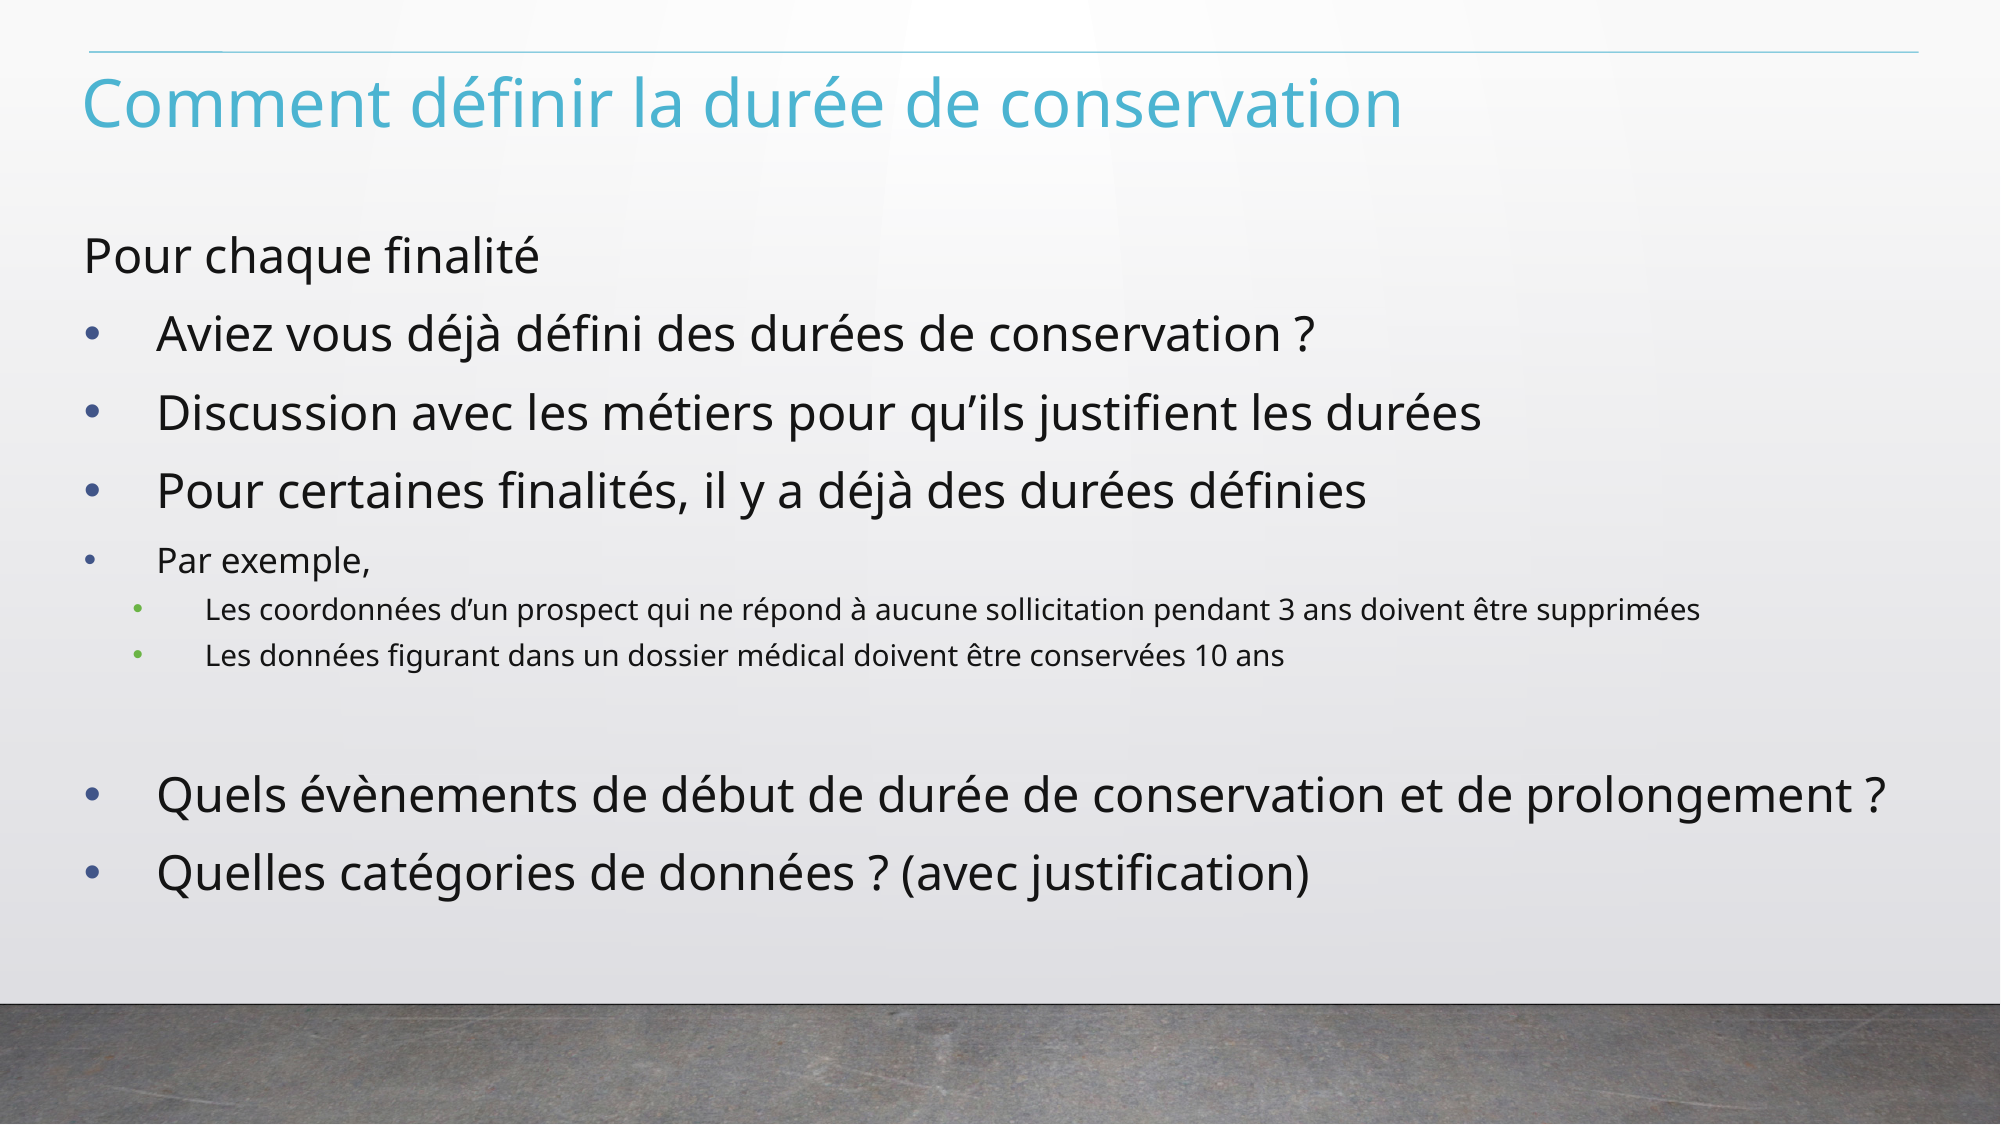

# Comment définir la durée de conservation
Pour chaque finalité
Aviez vous déjà défini des durées de conservation ?
Discussion avec les métiers pour qu’ils justifient les durées
Pour certaines finalités, il y a déjà des durées définies
Par exemple,
Les coordonnées d’un prospect qui ne répond à aucune sollicitation pendant 3 ans doivent être supprimées
Les données figurant dans un dossier médical doivent être conservées 10 ans
Quels évènements de début de durée de conservation et de prolongement ?
Quelles catégories de données ? (avec justification)